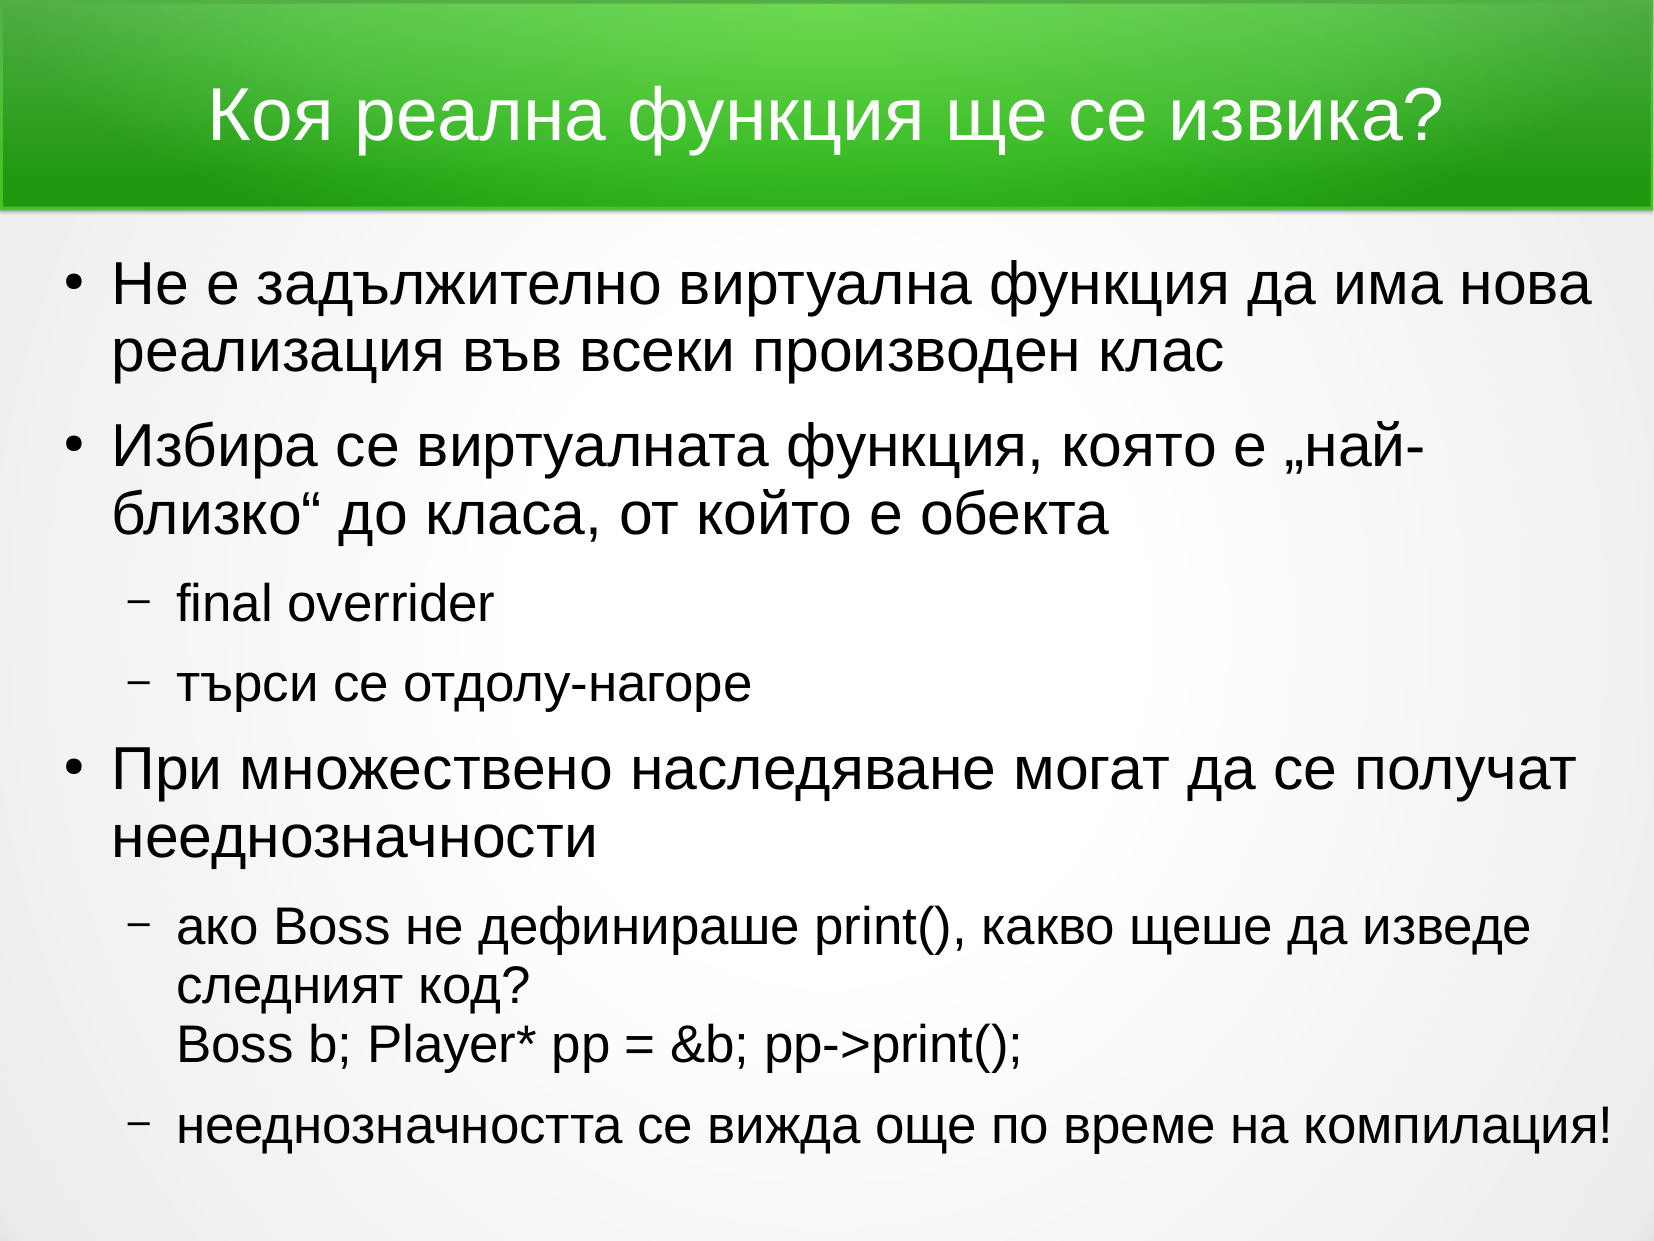

# Коя реална функция ще се извика?
Не е задължително виртуална функция да има нова реализация във всеки производен клас
Избира се виртуалната функция, която е „най-близко“ до класа, от който е обекта
final overrider
търси се отдолу-нагоре
При множествено наследяване могат да се получат нееднозначности
ако Boss не дефинираше print(), какво щеше да изведе следният код?
Boss b; Player* pp = &b; pp->print();
нееднозначността се вижда още по време на компилация!